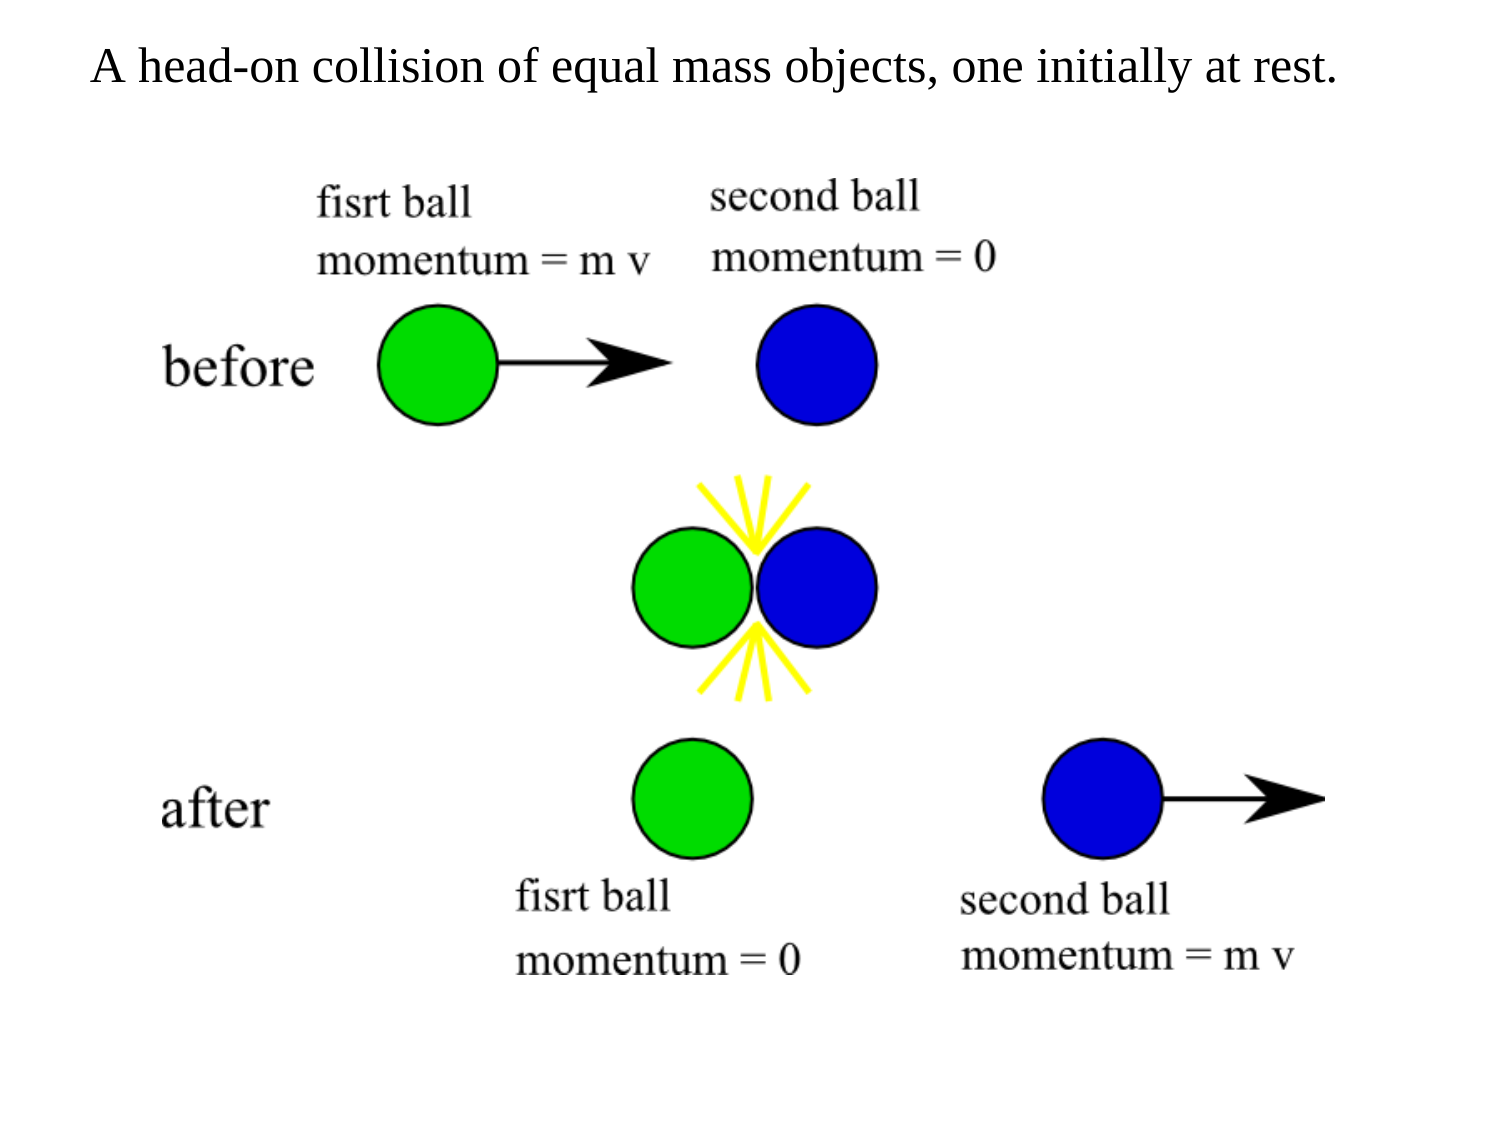

A head-on collision of equal mass objects, one initially at rest.